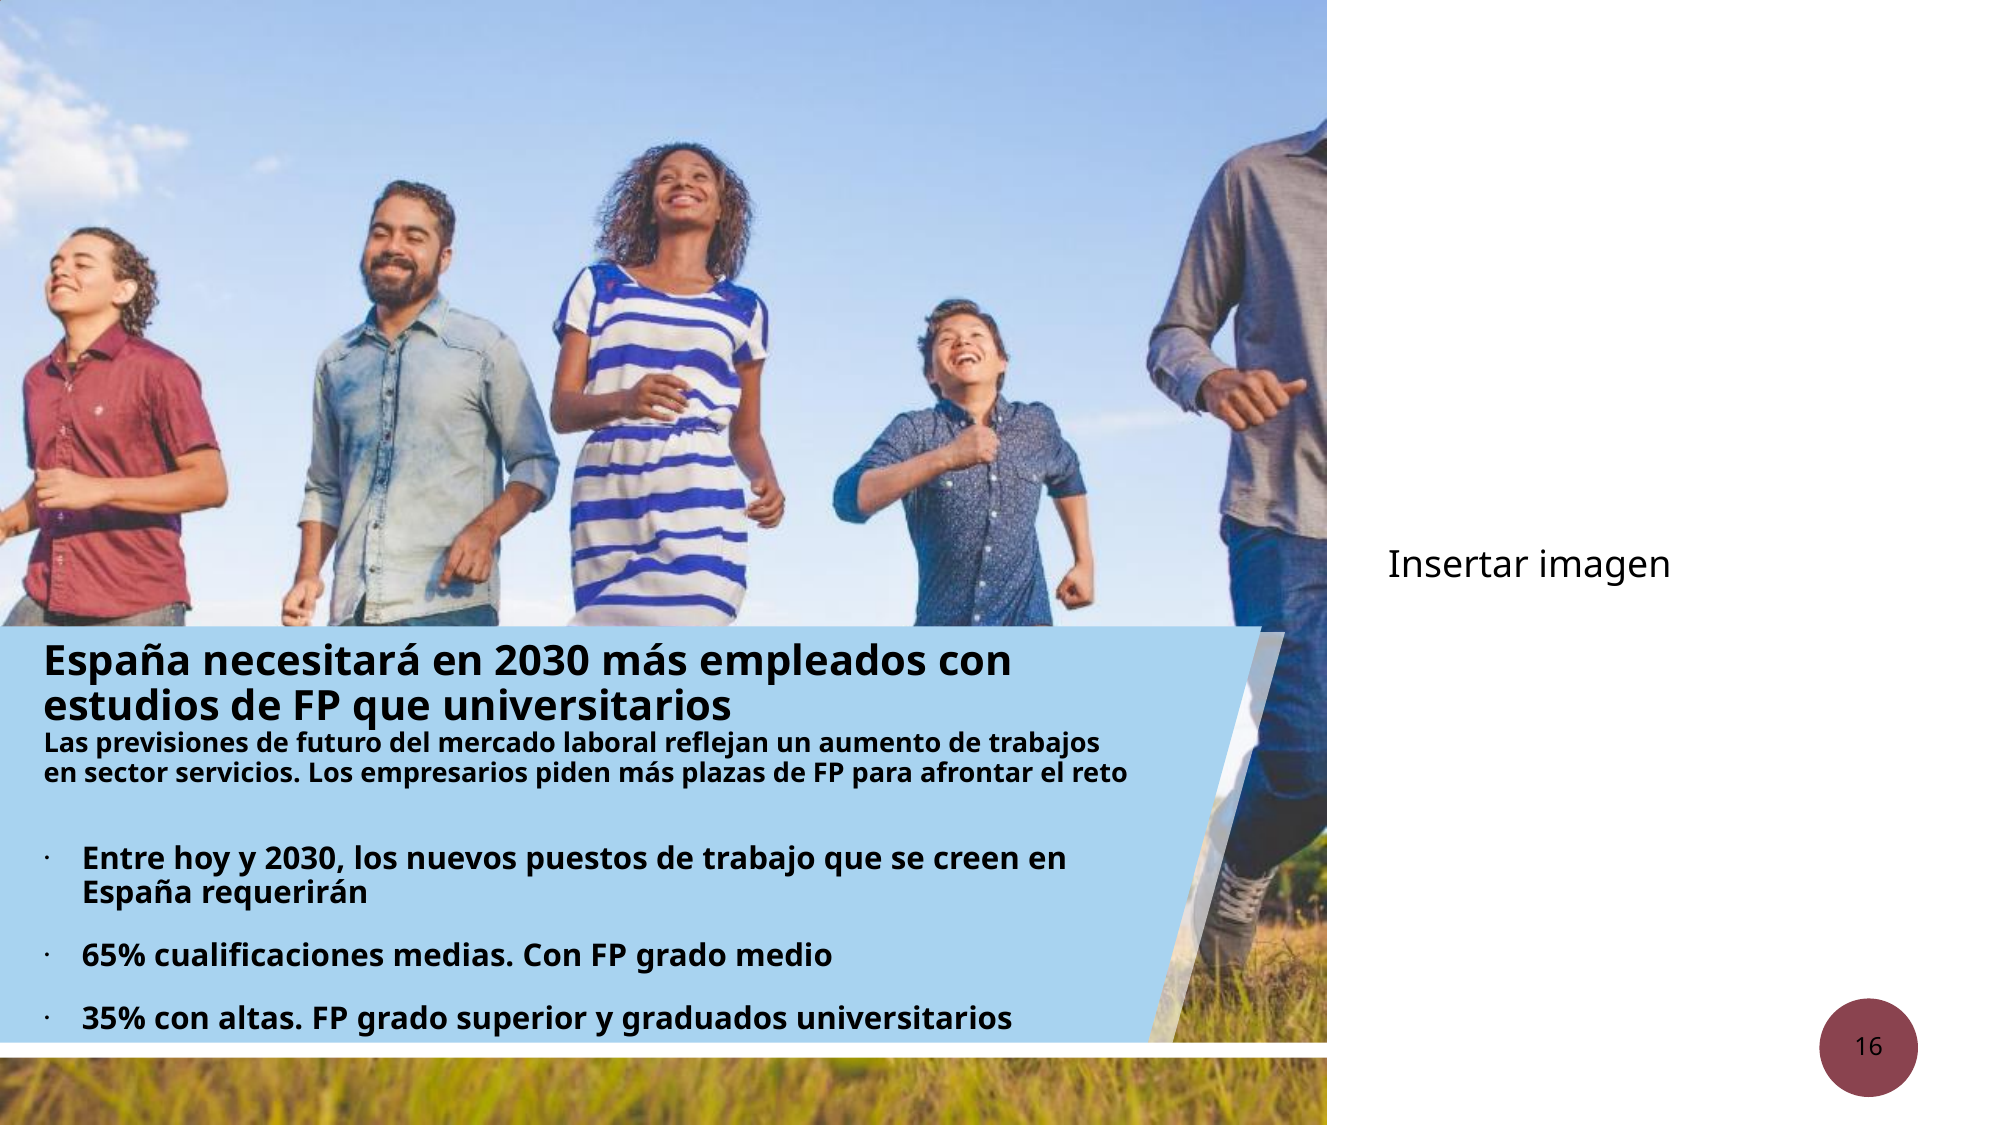

España necesitará en 2030 más empleados con estudios de FP que universitarios
Las previsiones de futuro del mercado laboral reflejan un aumento de trabajos en sector servicios. Los empresarios piden más plazas de FP para afrontar el reto
# Entre hoy y 2030, los nuevos puestos de trabajo que se creen en España requerirán
65% cualificaciones medias. Con FP grado medio
35% con altas. FP grado superior y graduados universitarios